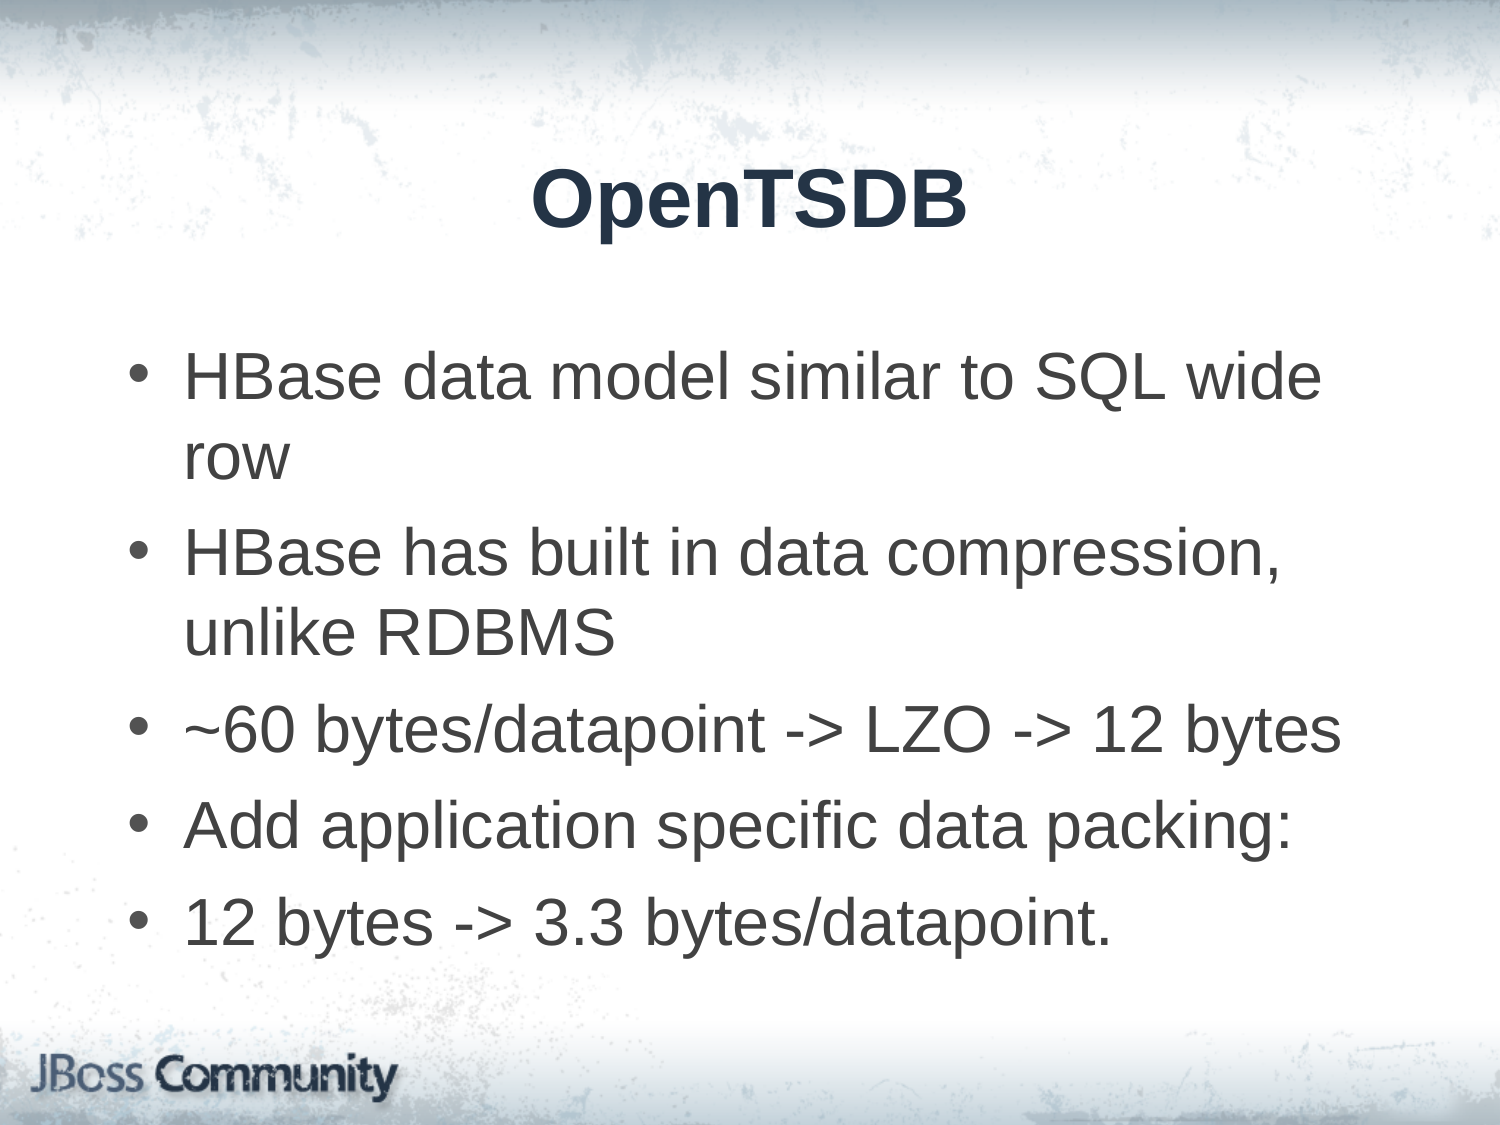

# OpenTSDB
HBase data model similar to SQL wide row
HBase has built in data compression, unlike RDBMS
~60 bytes/datapoint -> LZO -> 12 bytes
Add application specific data packing:
12 bytes -> 3.3 bytes/datapoint.